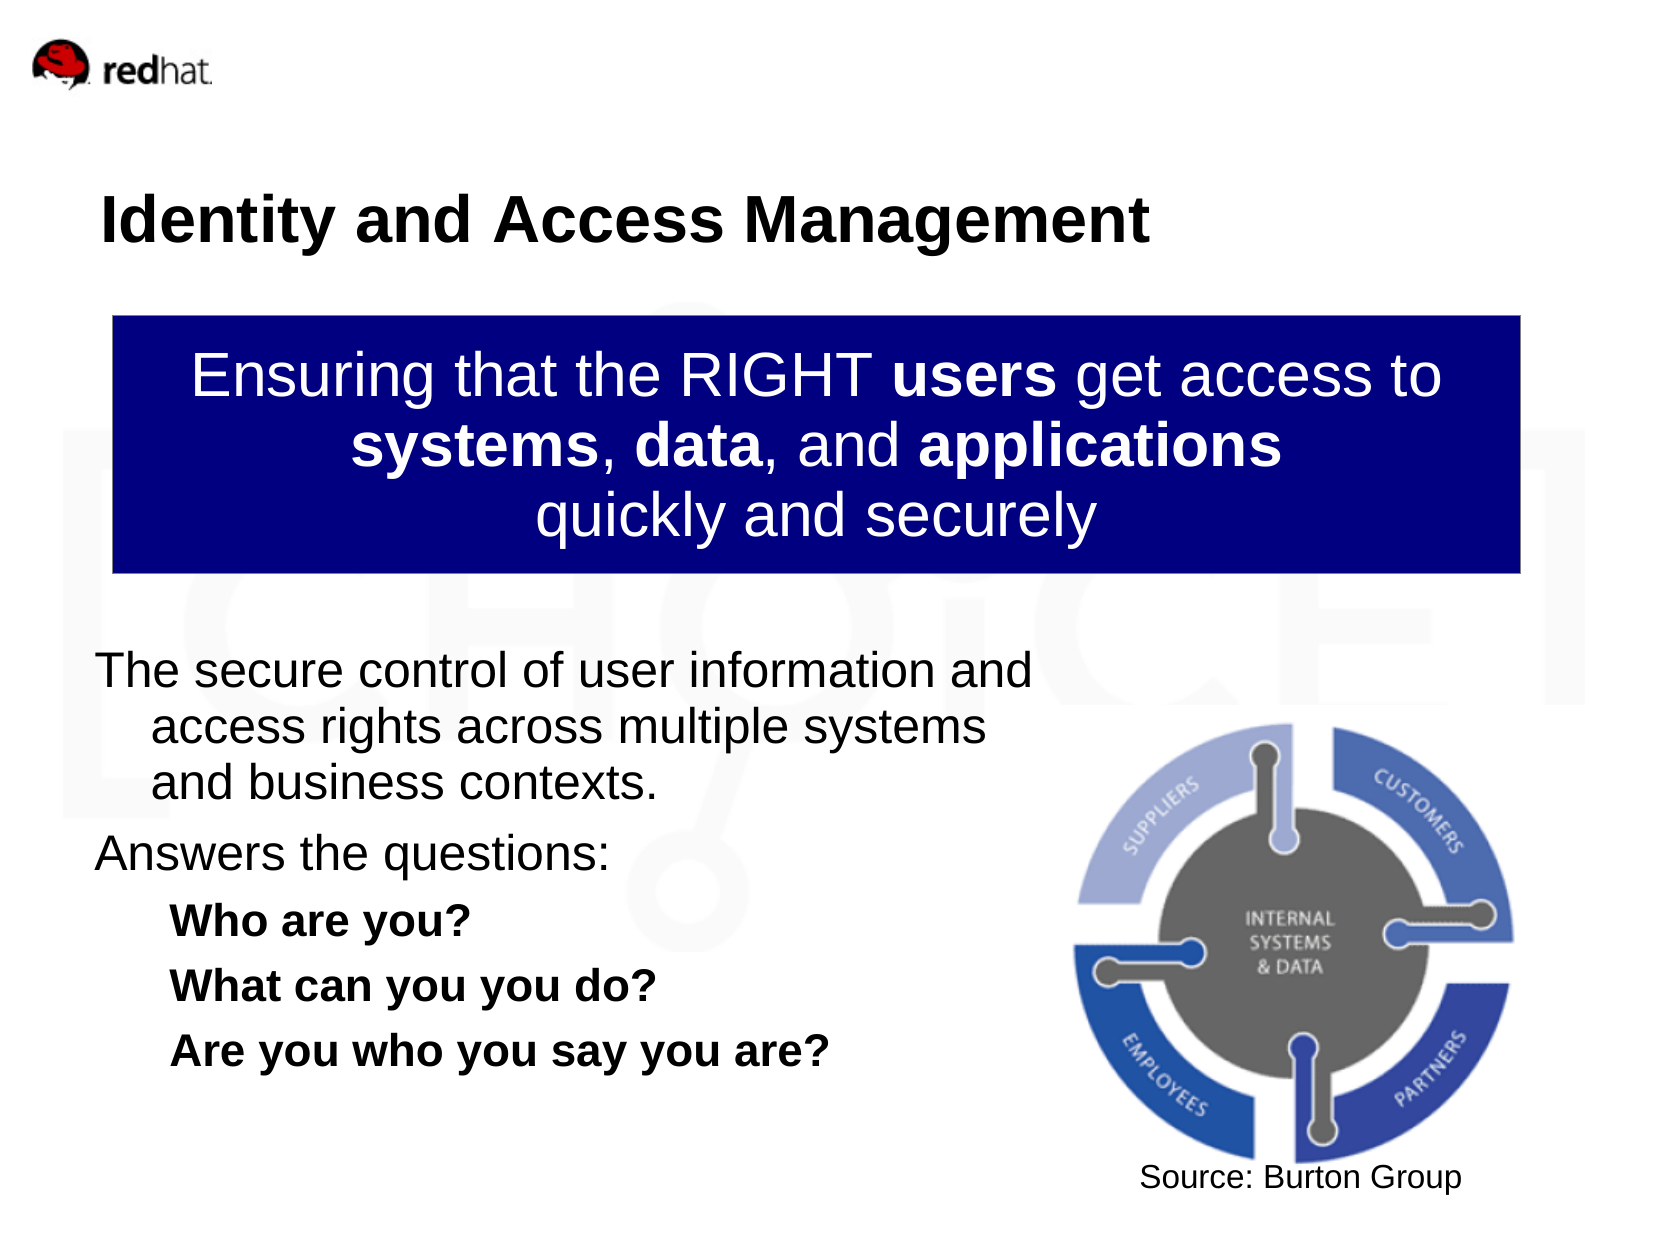

# Identity and Access Management
Ensuring that the RIGHT users get access to
 systems, data, and applications
quickly and securely
The secure control of user information and access rights across multiple systems and business contexts.
Answers the questions:
Who are you?
What can you you do?
Are you who you say you are?
Source: Burton Group